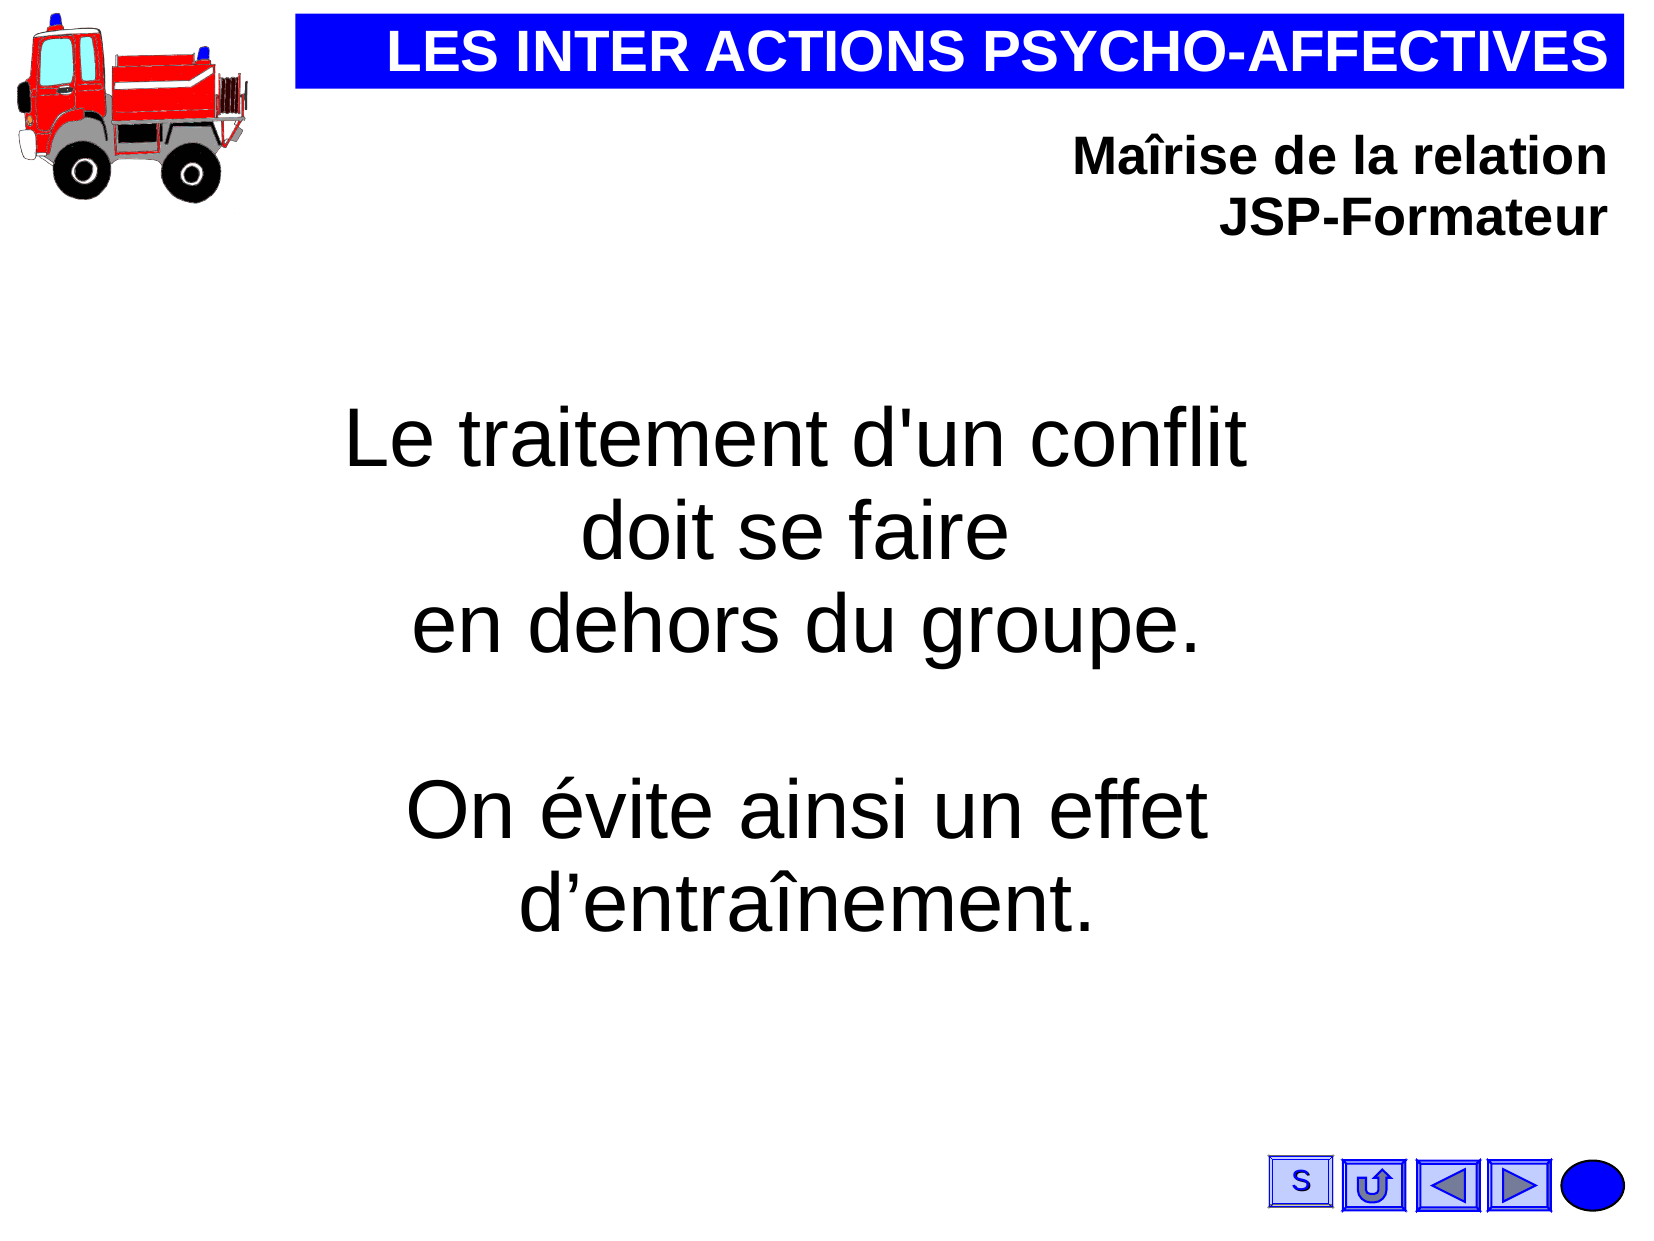

LES INTER ACTIONS PSYCHO-AFFECTIVES
Maîrise de la relation
JSP-Formateur
Le traitement d'un conflit
doit se faire
en dehors du groupe.
On évite ainsi un effet d’entraînement.